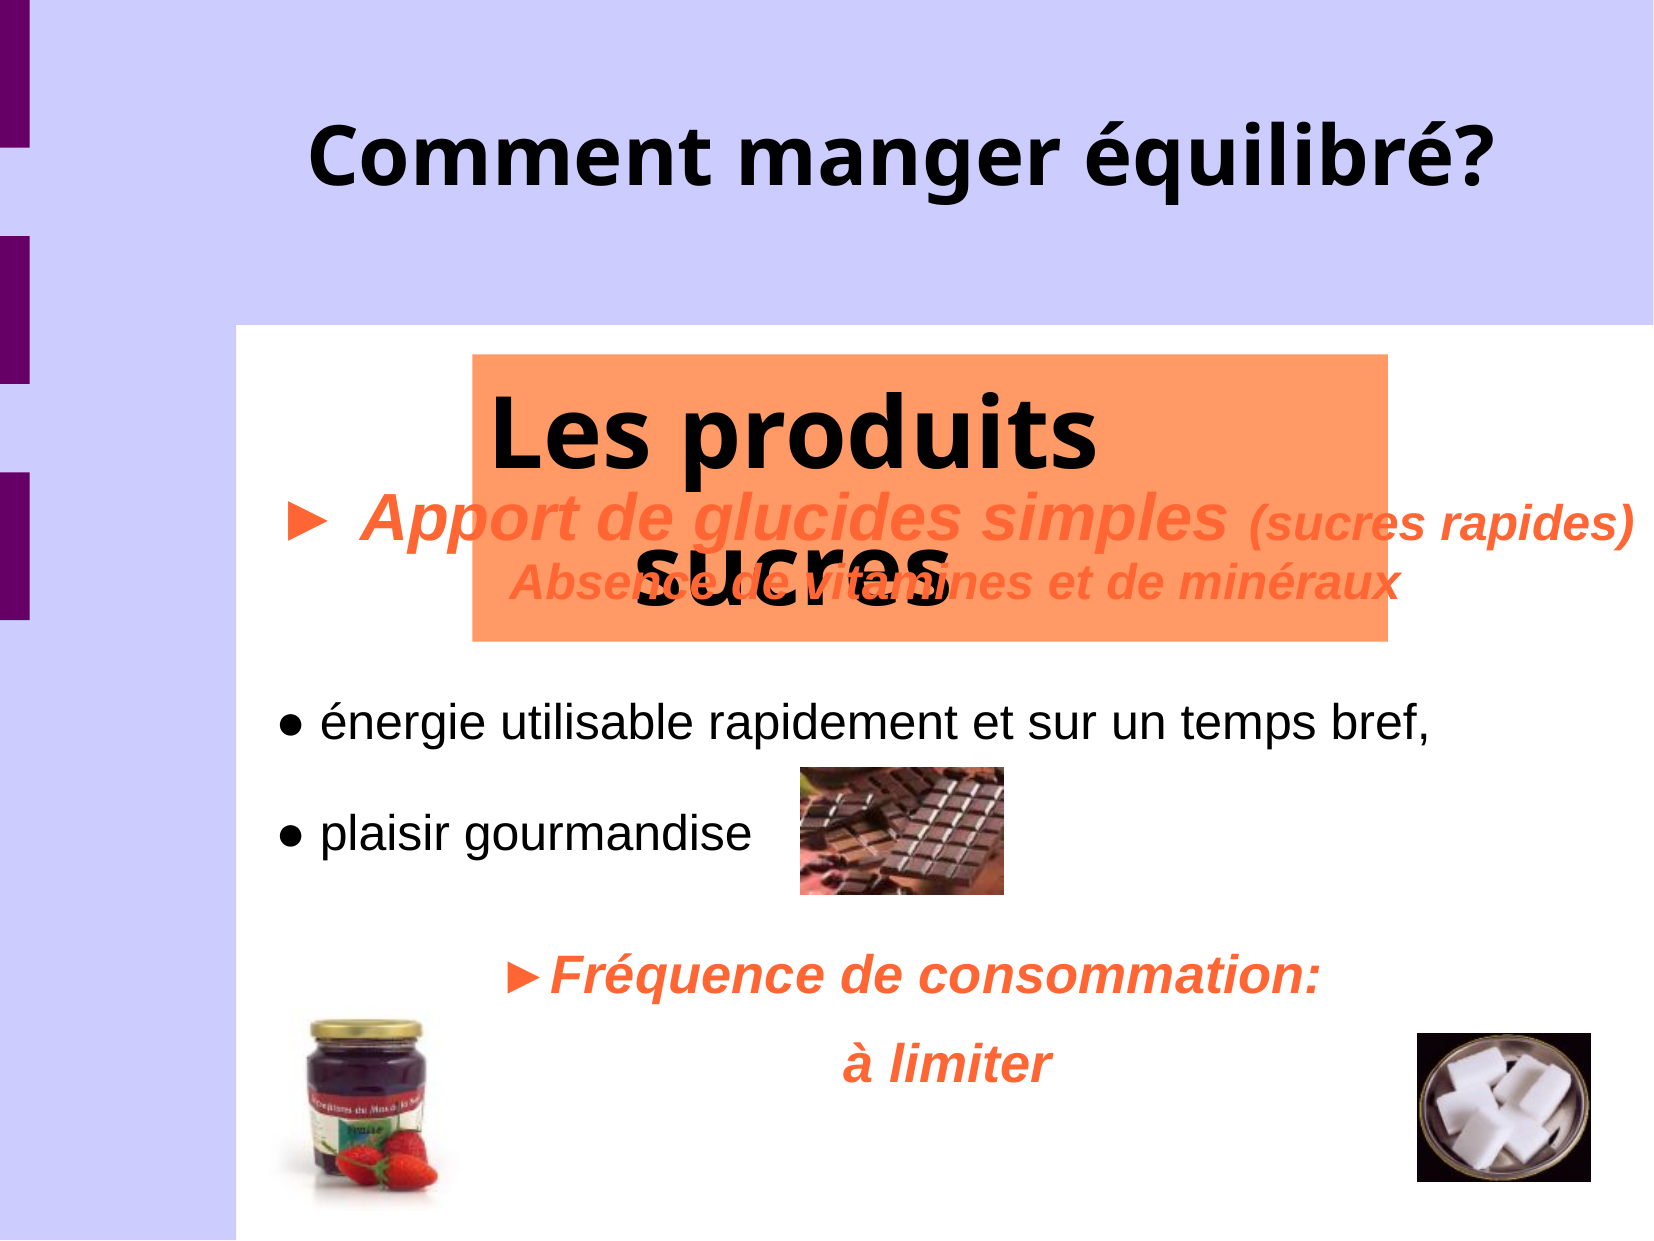

Comment manger équilibré?
Les produits sucres
► Apport de glucides simples (sucres rapides)
Absence de vitamines et de minéraux
● énergie utilisable rapidement et sur un temps bref,
● plaisir gourmandise
			►Fréquence de consommation:
à limiter